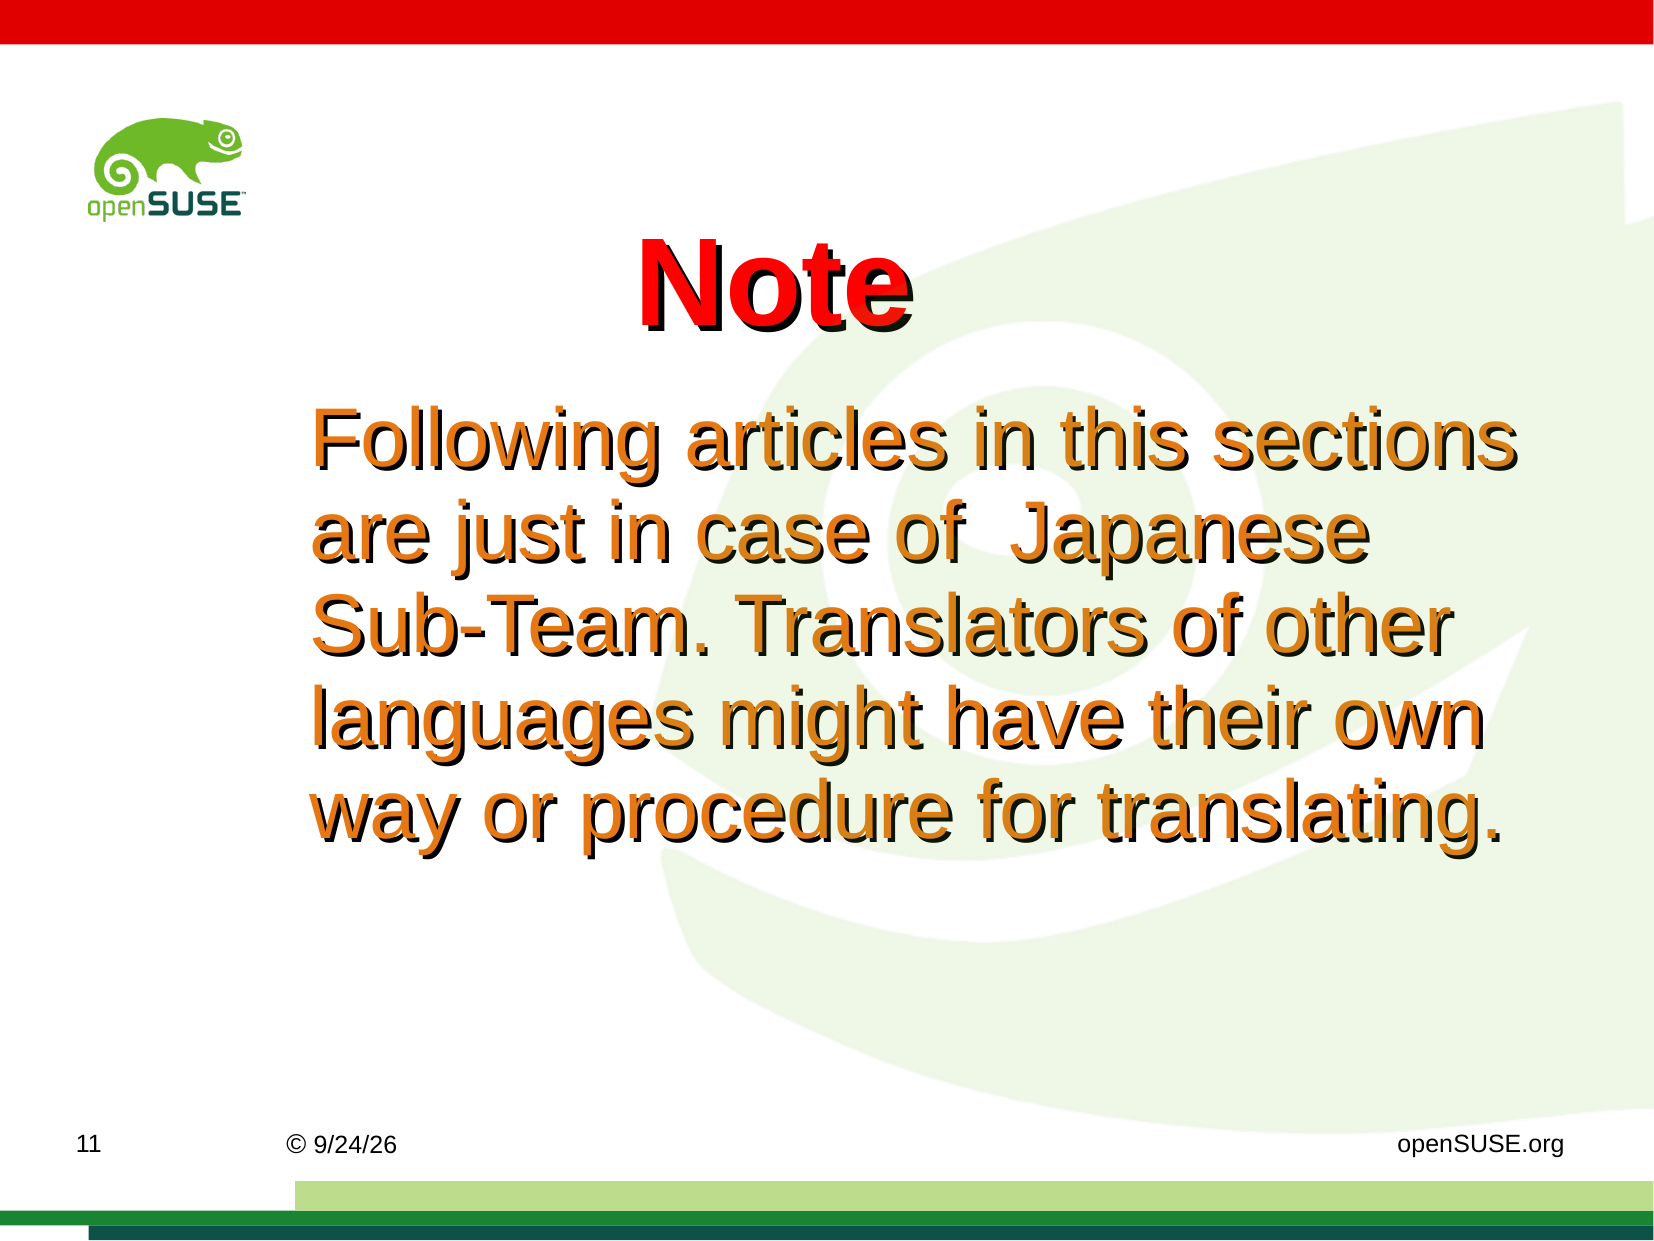

Note
Following articles in this sections are just in case of Japanese Sub-Team. Translators of other languages might have their own way or procedure for translating.
openSUSE.org